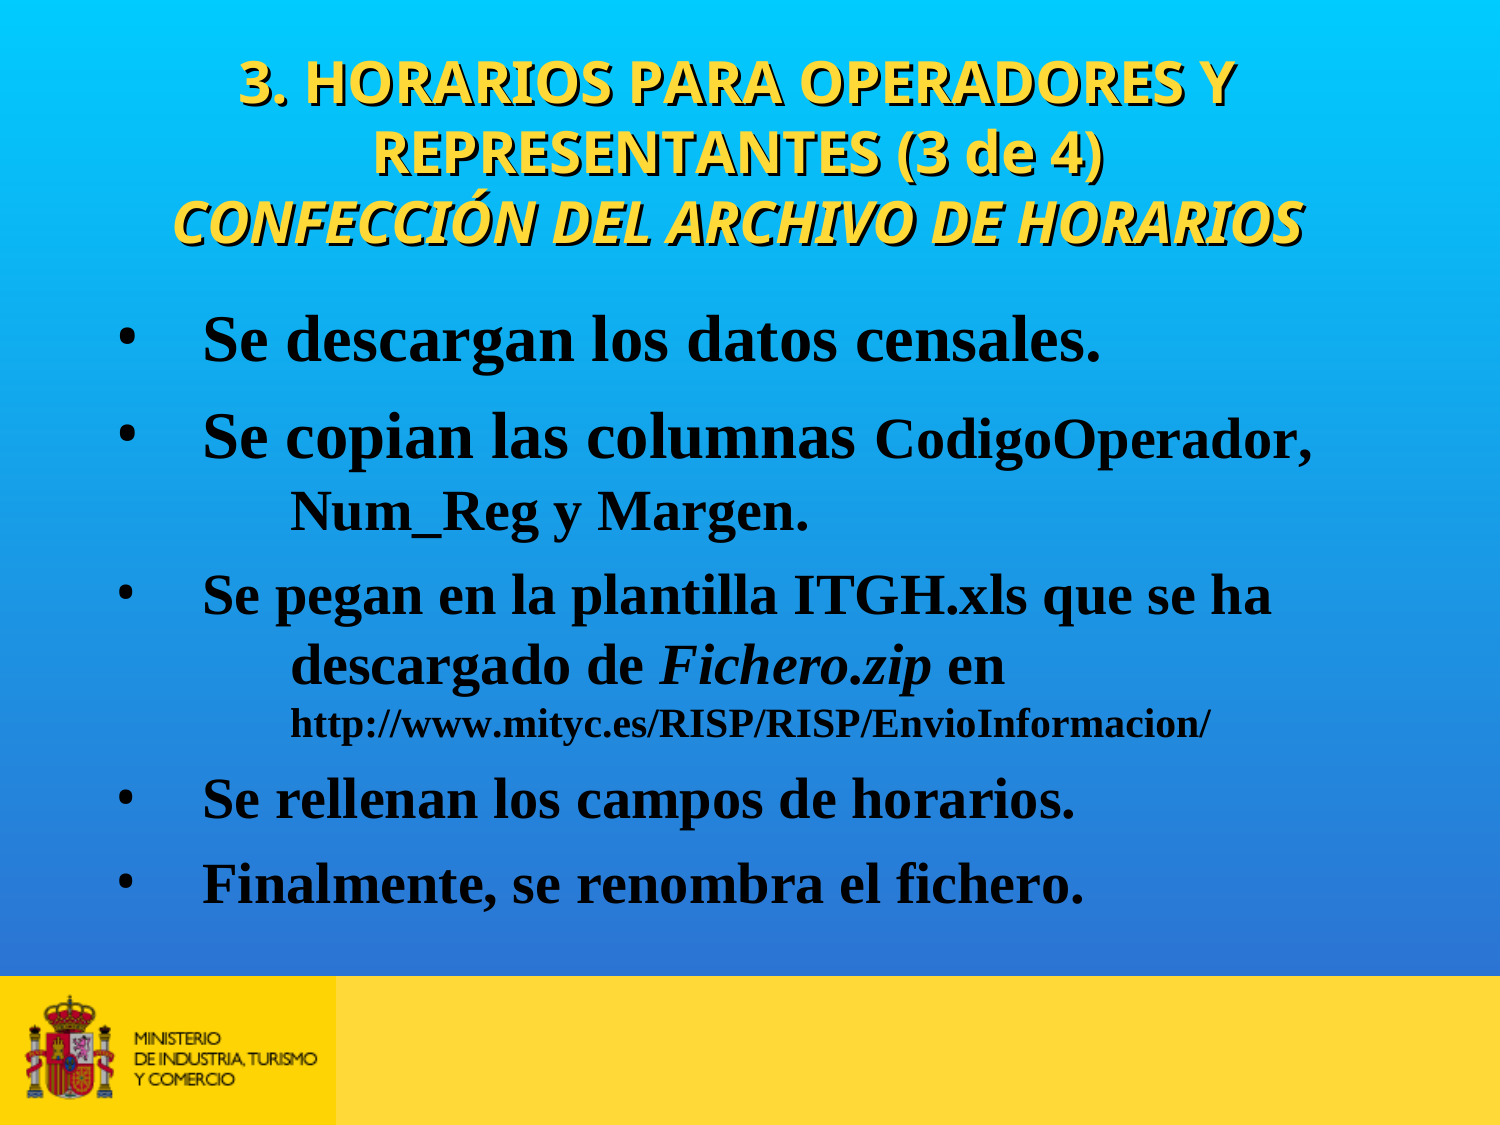

# 3. HORARIOS PARA OPERADORES Y REPRESENTANTES (3 de 4) CONFECCIÓN DEL ARCHIVO DE HORARIOS
Se descargan los datos censales.
Se copian las columnas CodigoOperador, Num_Reg y Margen.
Se pegan en la plantilla ITGH.xls que se ha descargado de Fichero.zip en http://www.mityc.es/RISP/RISP/EnvioInformacion/
Se rellenan los campos de horarios.
Finalmente, se renombra el fichero.